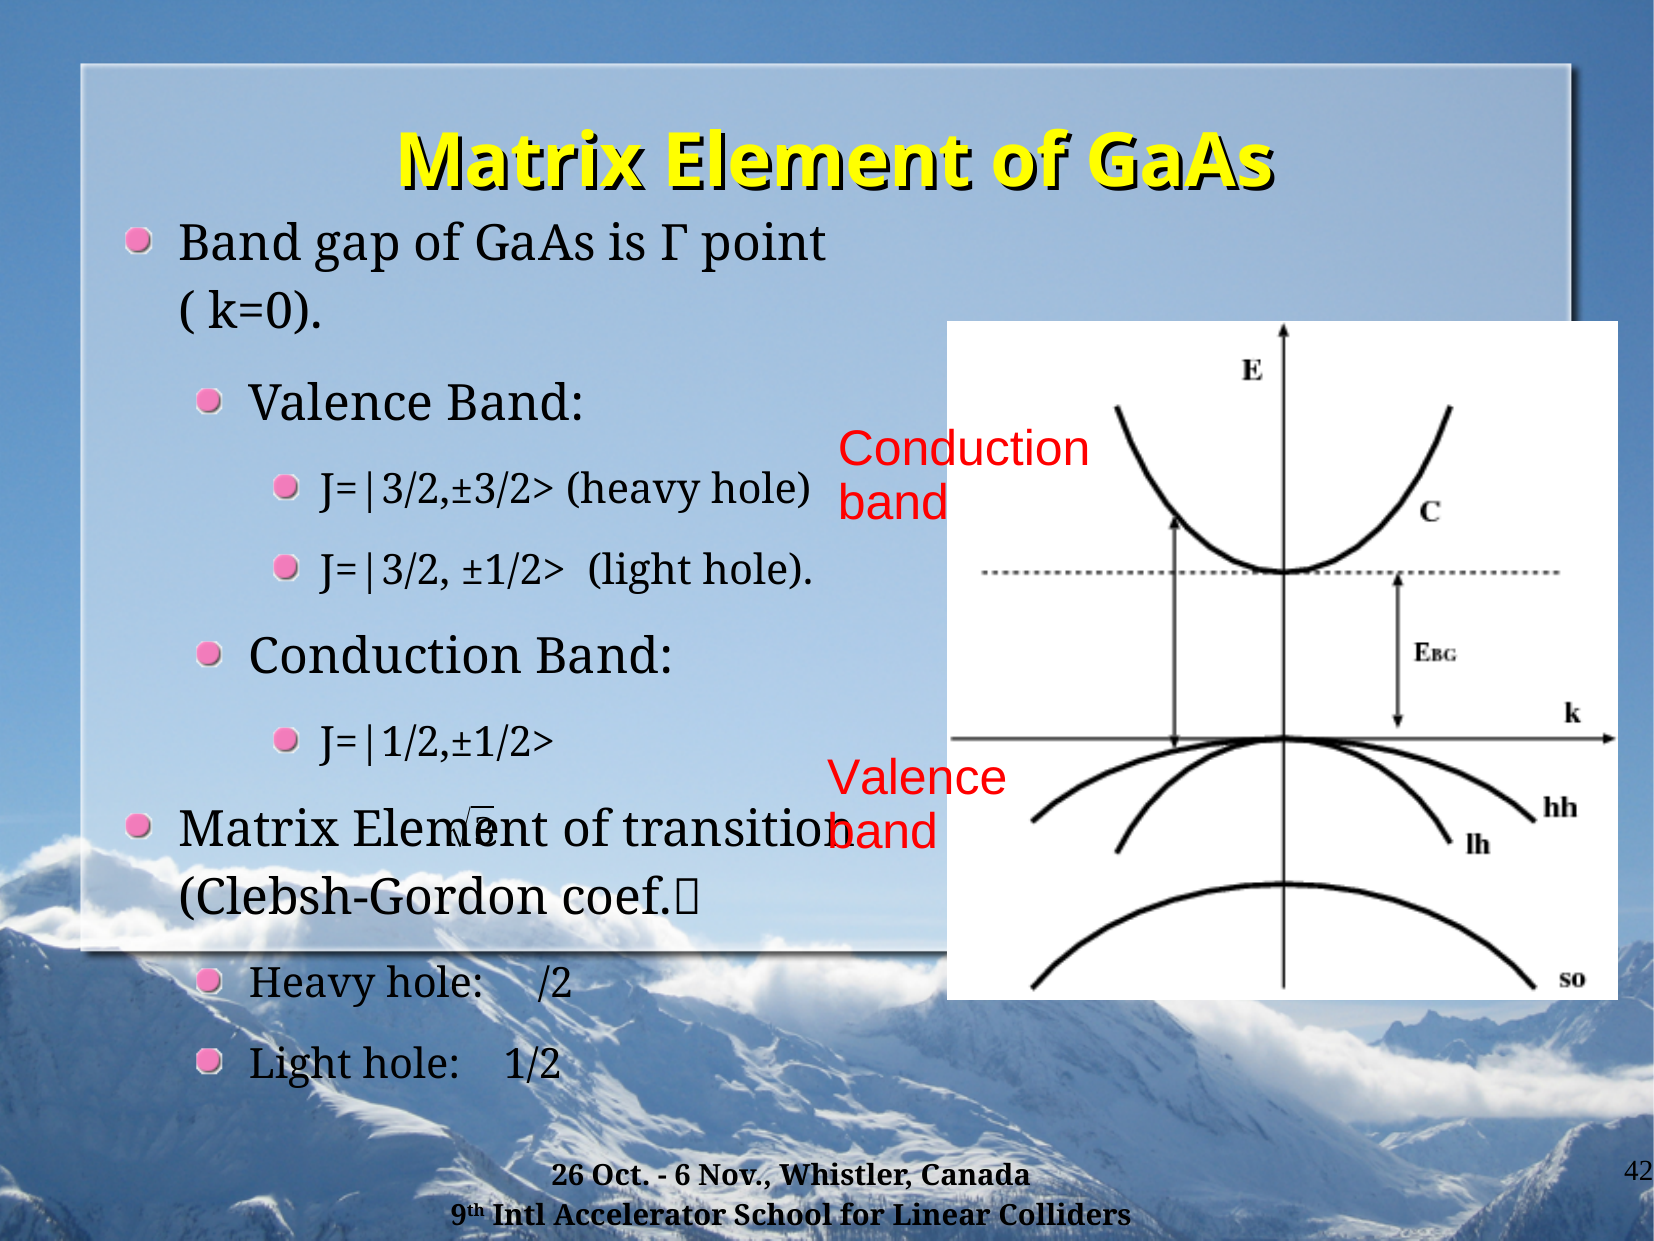

# Matrix Element of GaAs
Band gap of GaAs is Γ point ( k=0).
Valence Band:
J=|3/2,±3/2> (heavy hole)
J=|3/2, ±1/2> (light hole).
Conduction Band:
J=|1/2,±1/2>
Matrix Element of transition (Clebsh-Gordon coef.）
Heavy hole: /2
Light hole: 1/2
Conduction
band
Valence
band
42